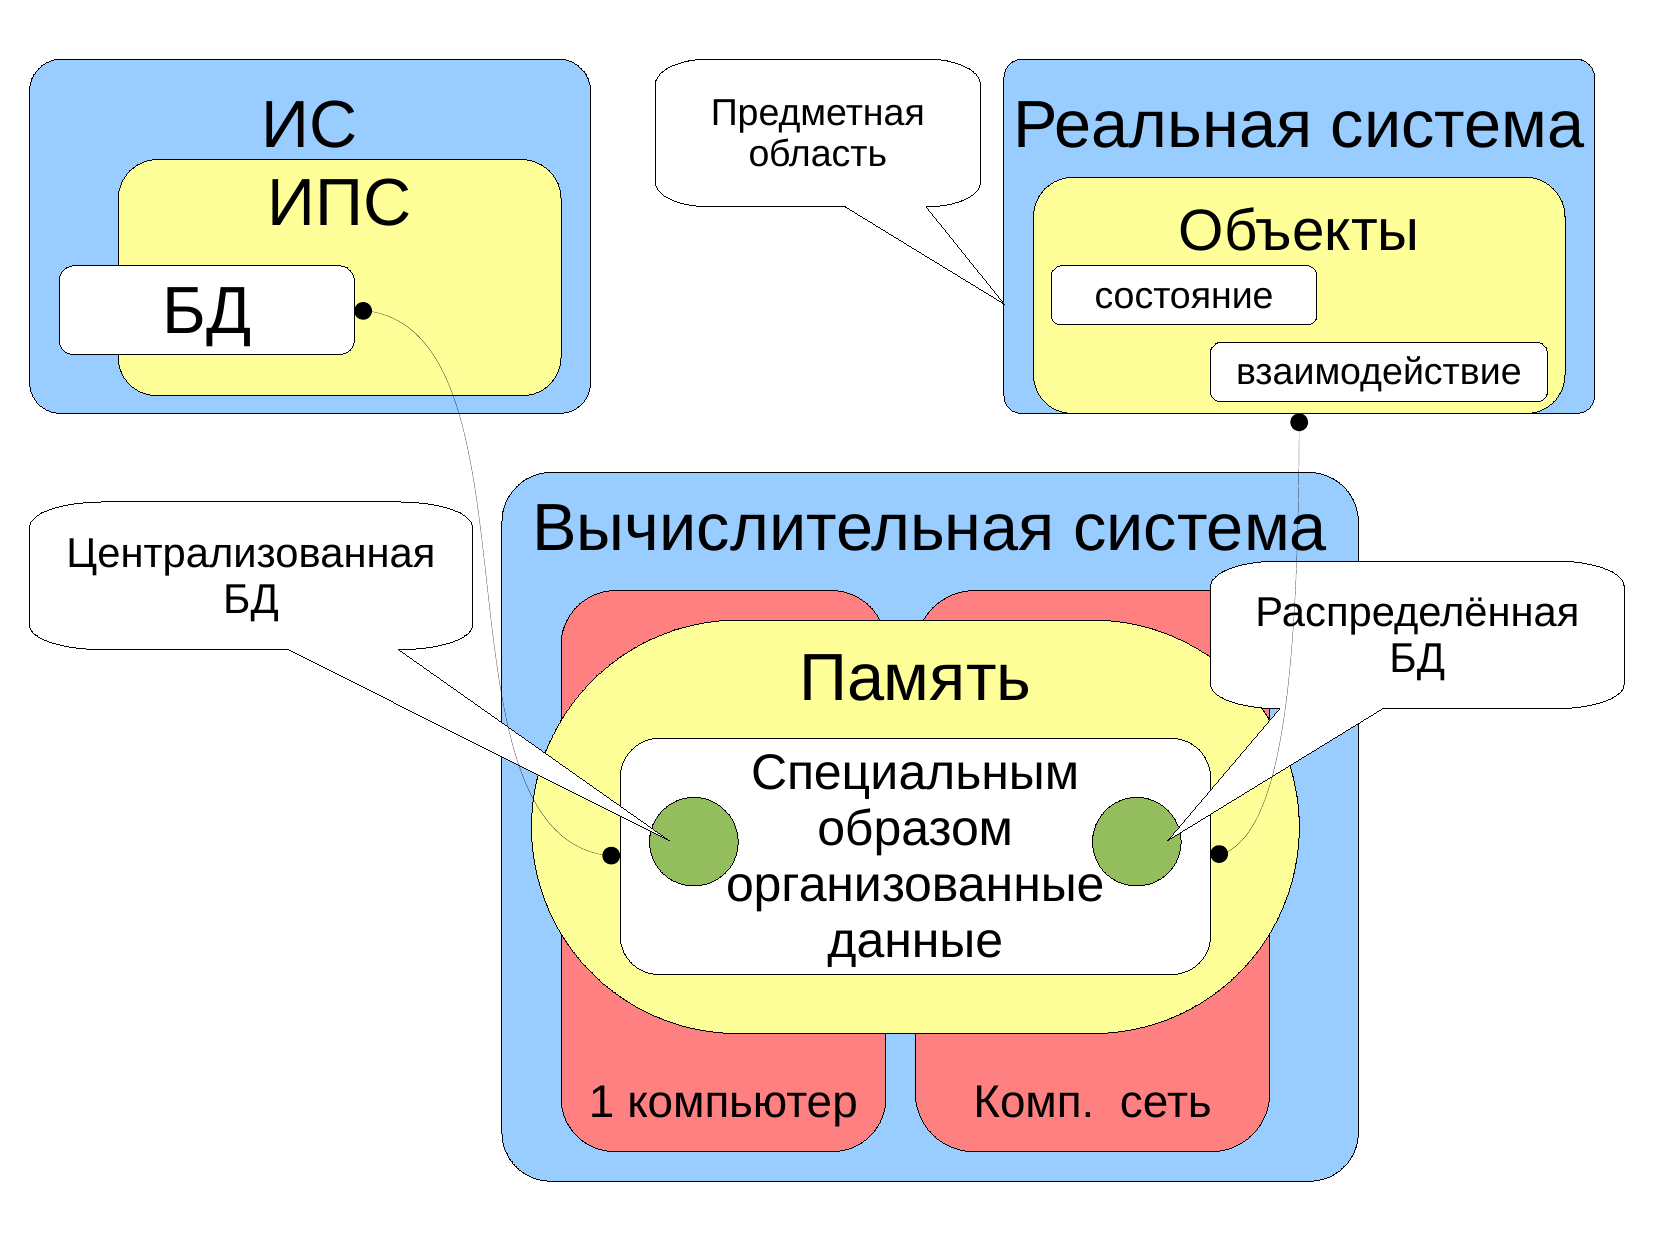

ИС
Предметная
область
Реальная система
ИПС
Объекты
БД
состояние
взаимодействие
Вычислительная система
Централизованная БД
Распределённая БД
1 компьютер
Комп. сеть
Память
Специальным
образом
организованные
данные